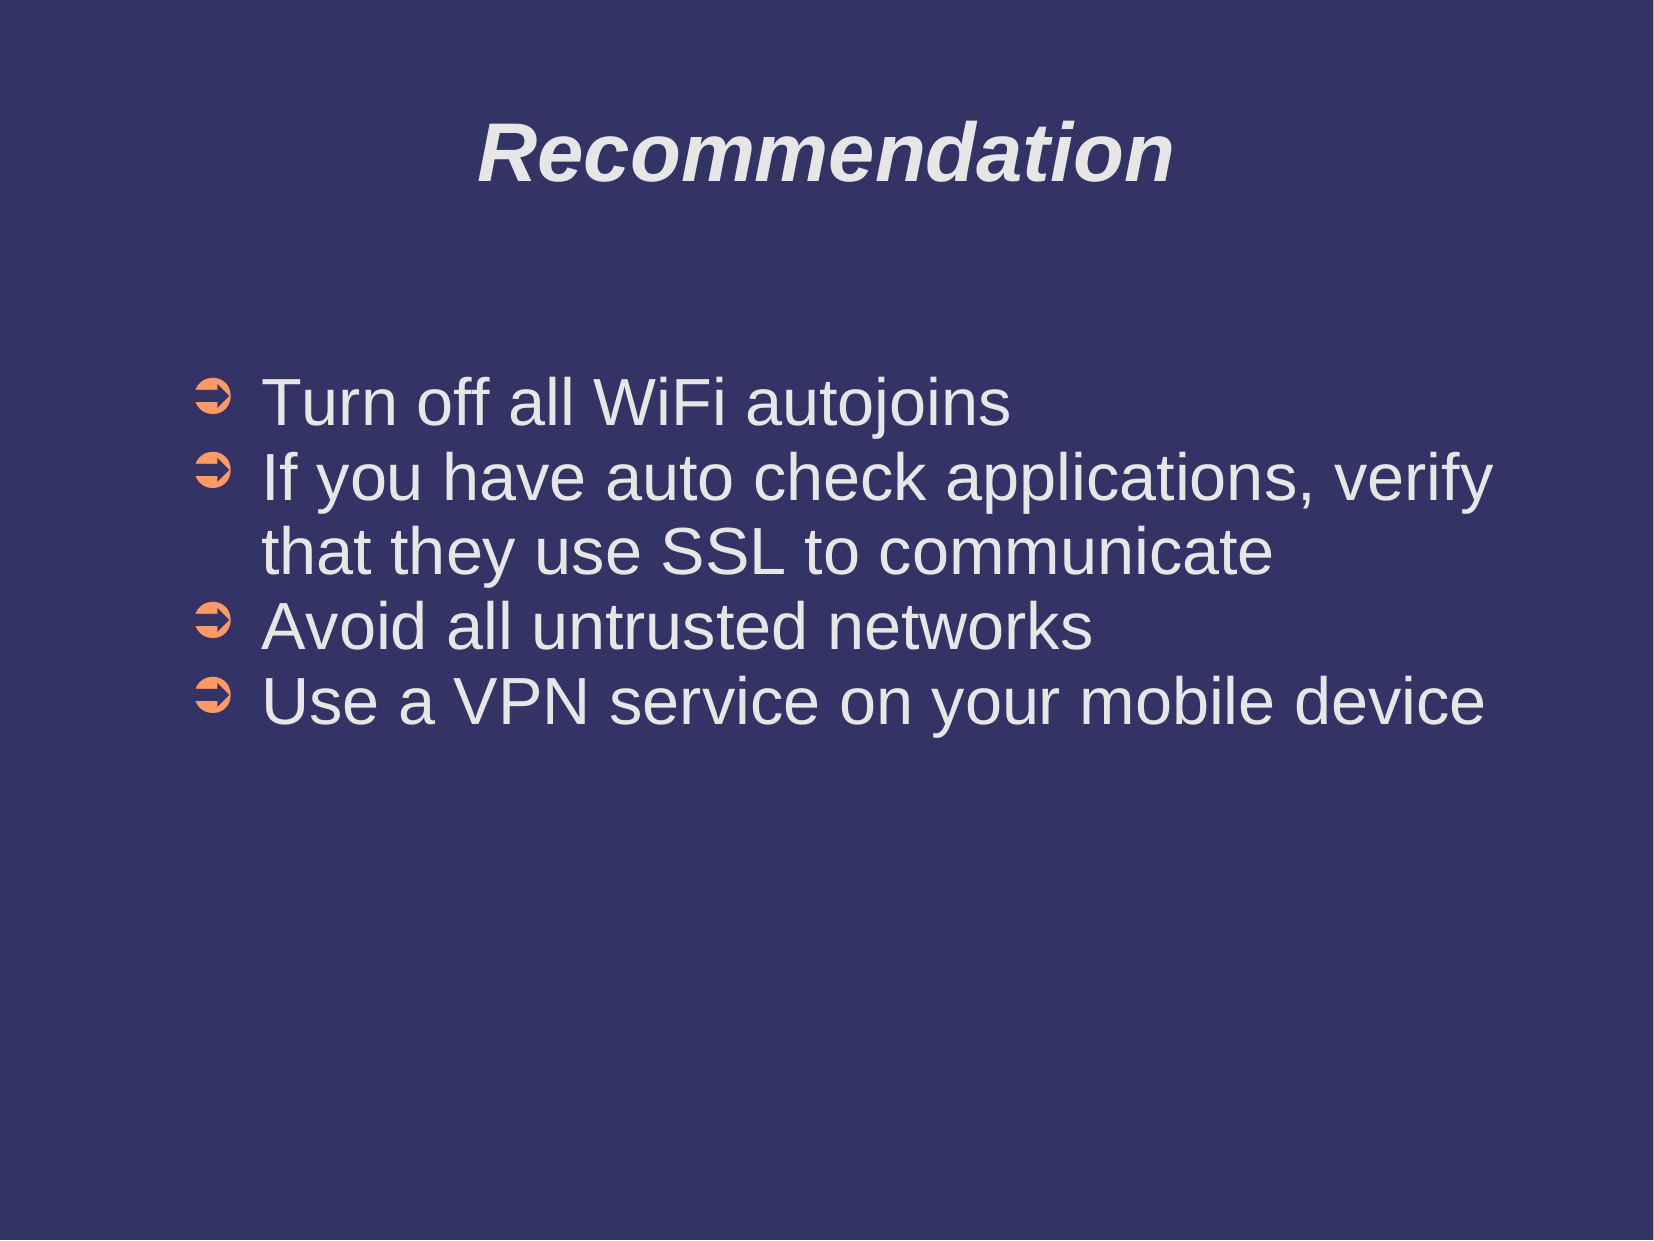

# Recommendation
Turn off all WiFi autojoins
If you have auto check applications, verify
that they use SSL to communicate
Avoid all untrusted networks
Use a VPN service on your mobile device